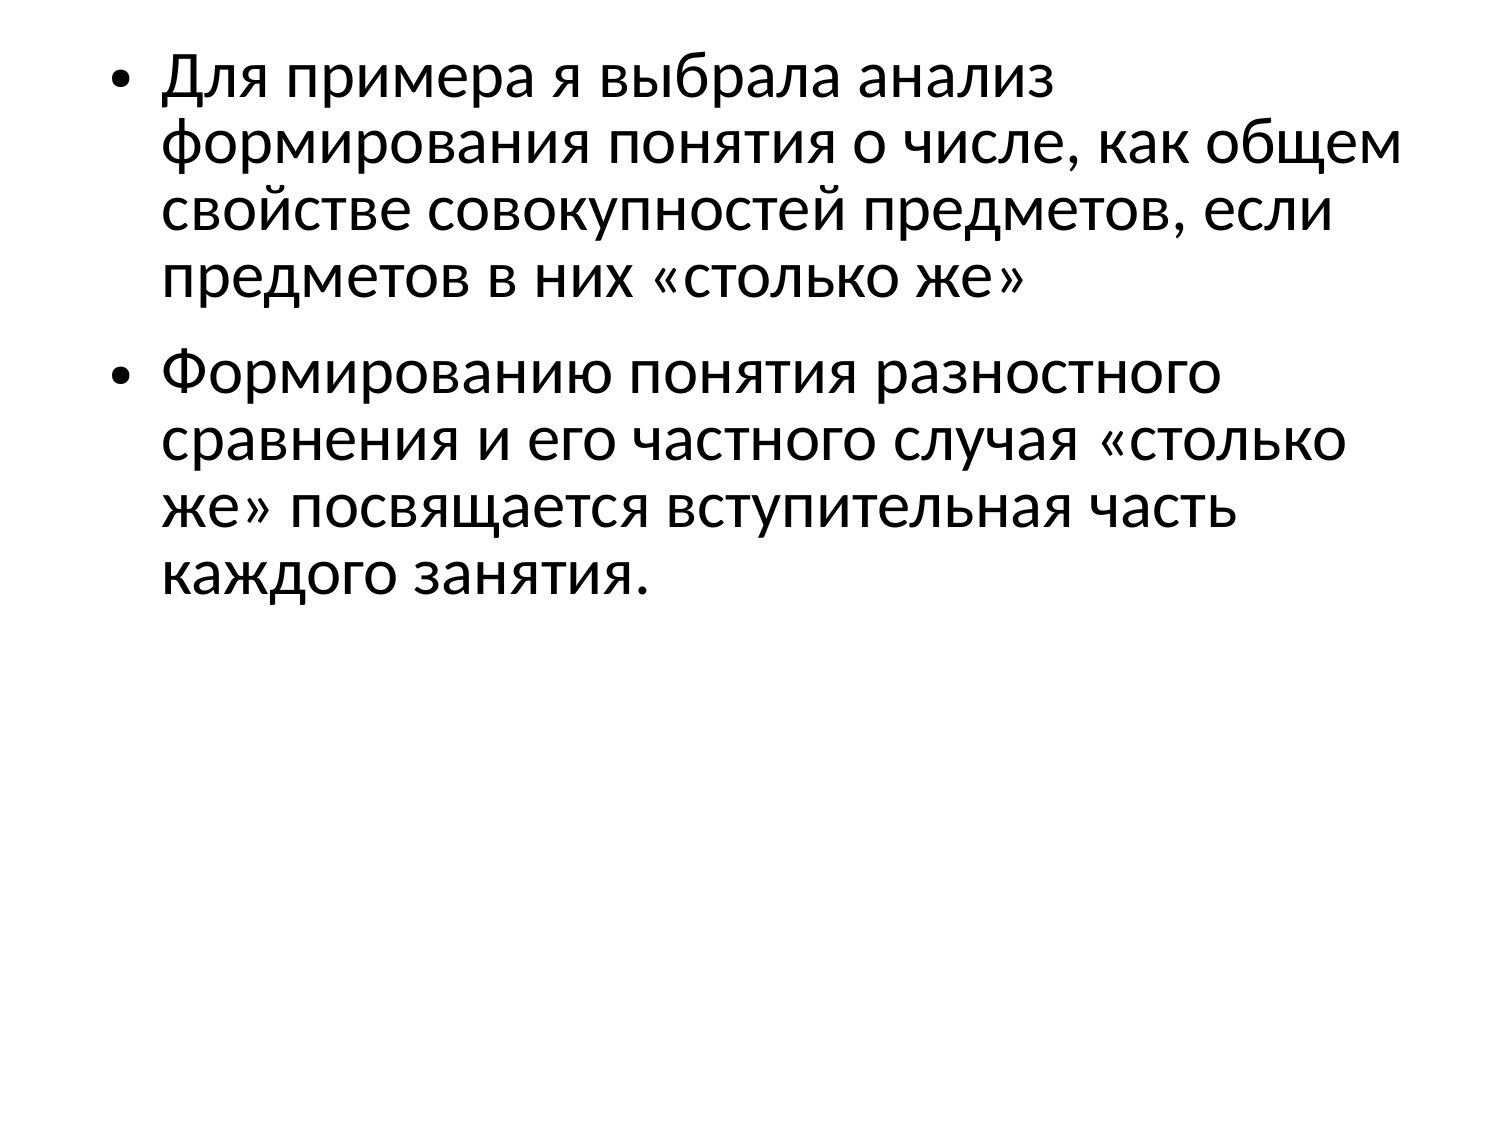

# Для примера я выбрала анализ формирования понятия о числе, как общем свойстве совокупностей предметов, если предметов в них «столько же»
Формированию понятия разностного сравнения и его частного случая «столько же» посвящается вступительная часть каждого занятия.